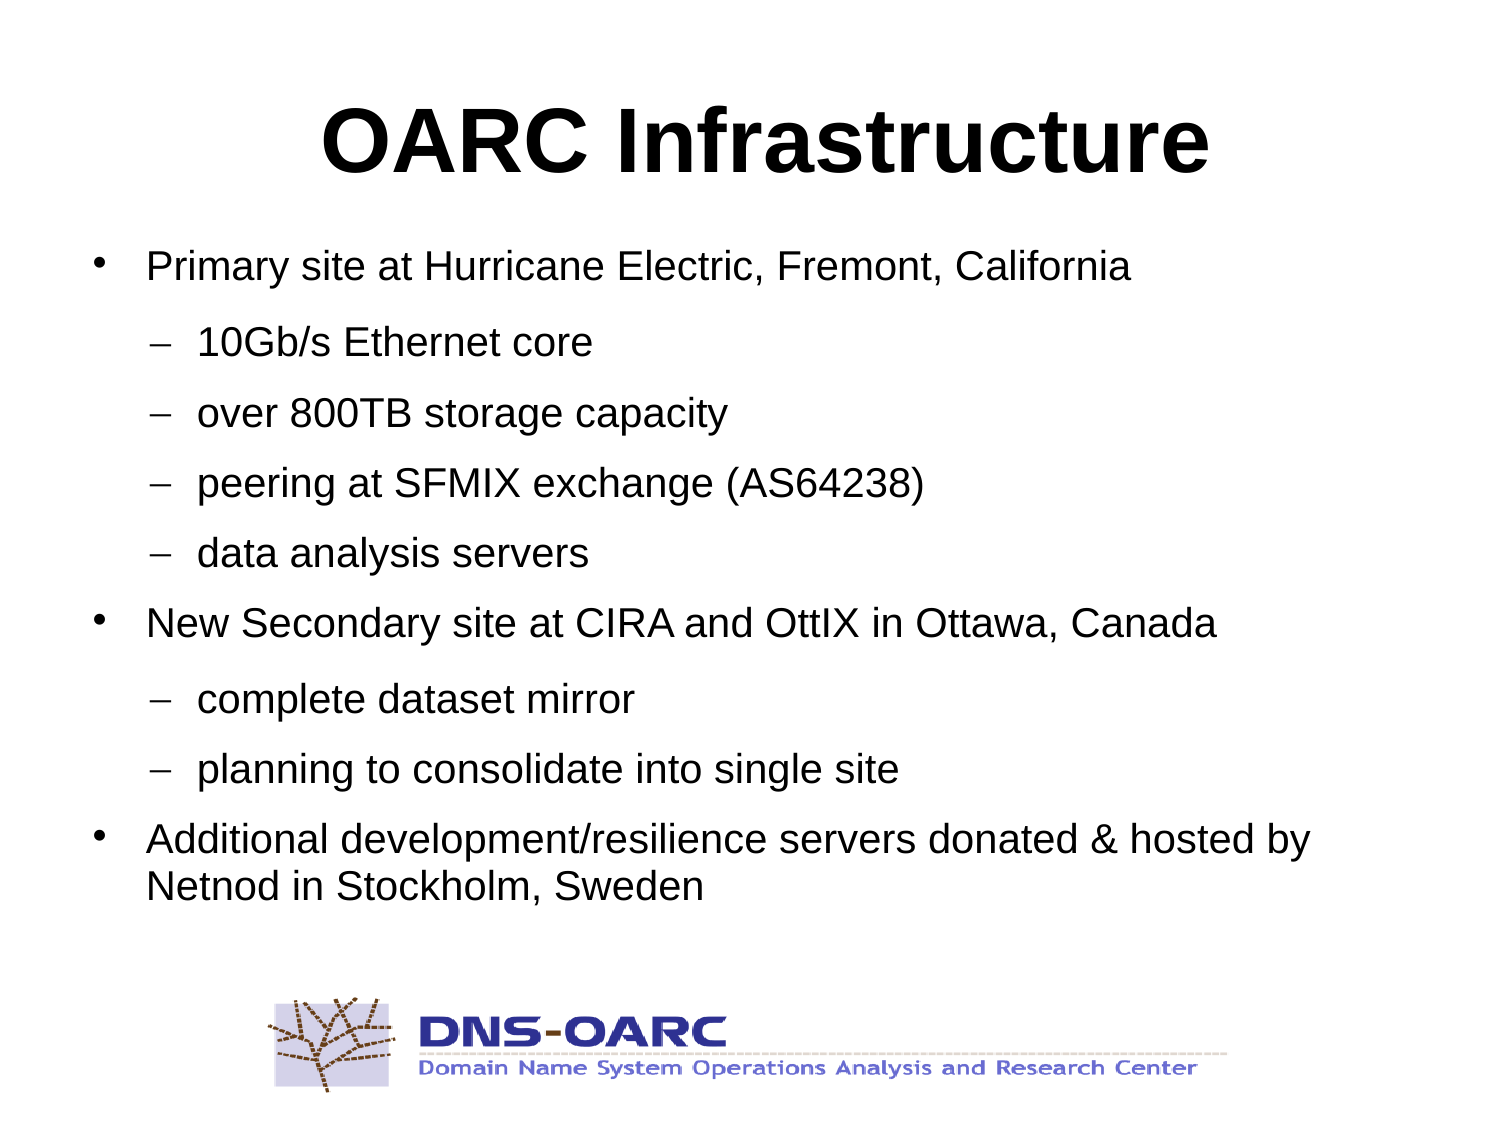

# OARC Infrastructure
Primary site at Hurricane Electric, Fremont, California
10Gb/s Ethernet core
over 800TB storage capacity
peering at SFMIX exchange (AS64238)
data analysis servers
New Secondary site at CIRA and OttIX in Ottawa, Canada
complete dataset mirror
planning to consolidate into single site
Additional development/resilience servers donated & hosted by Netnod in Stockholm, Sweden